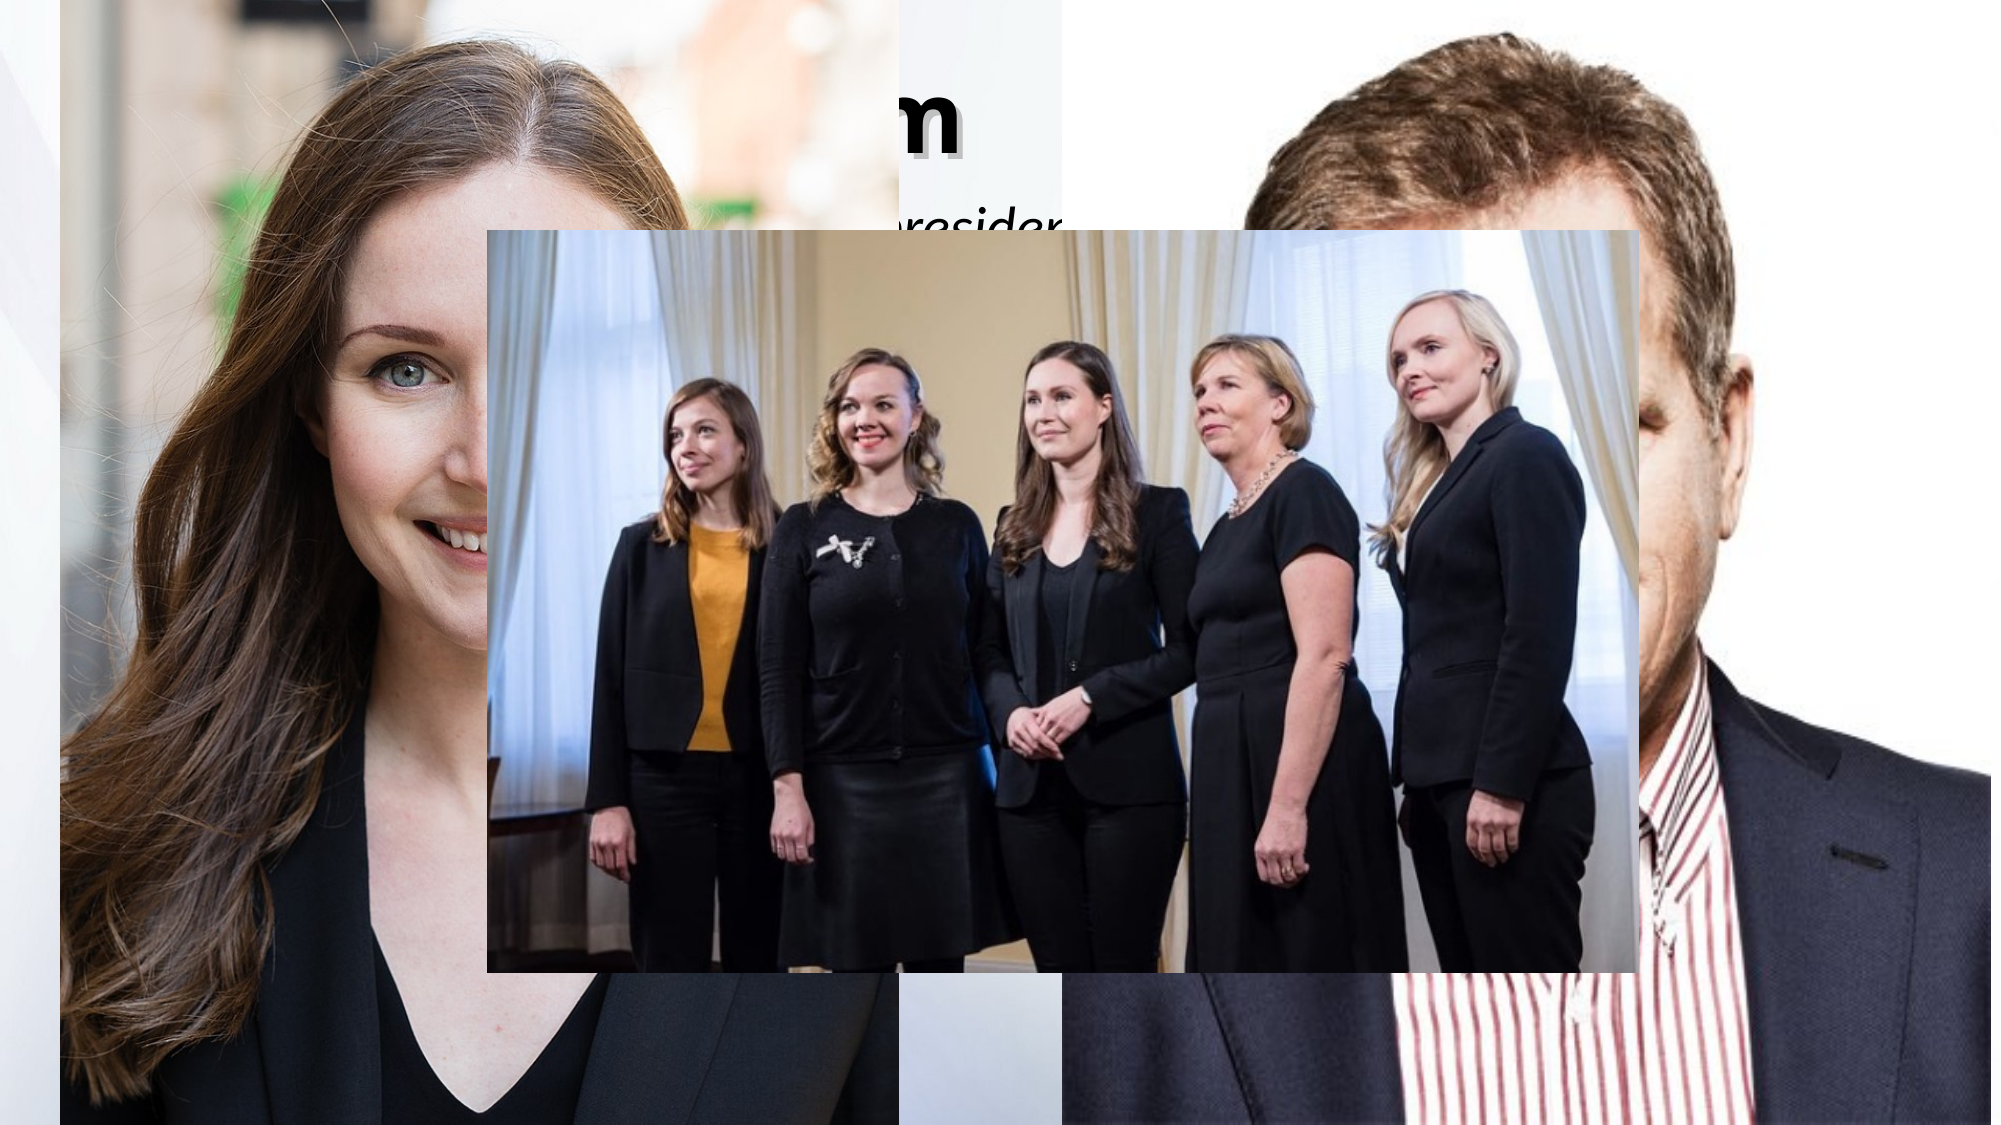

# Politický systém
prezident (suomen tasavallan presidentti): Sauli Niinistö
premiér (pääministeri): Sanna Marin
strany v parlamentu (eduskunta):
Sociální demokraté (Suomen Sosialidemokraattinen Puolue)
Strana středu (Suomen Keskusta)
Svaz levice (Vasemmistoliitto)
Zelený svaz (Vihreä liitto)
Švédská lidová strana (Svenska folkpartiet),
Národní koaliční strana (Kokoomus), Křesťanští demokraté (Kristillisdemokraatit), Praví Finové (Perussuomalaiset)